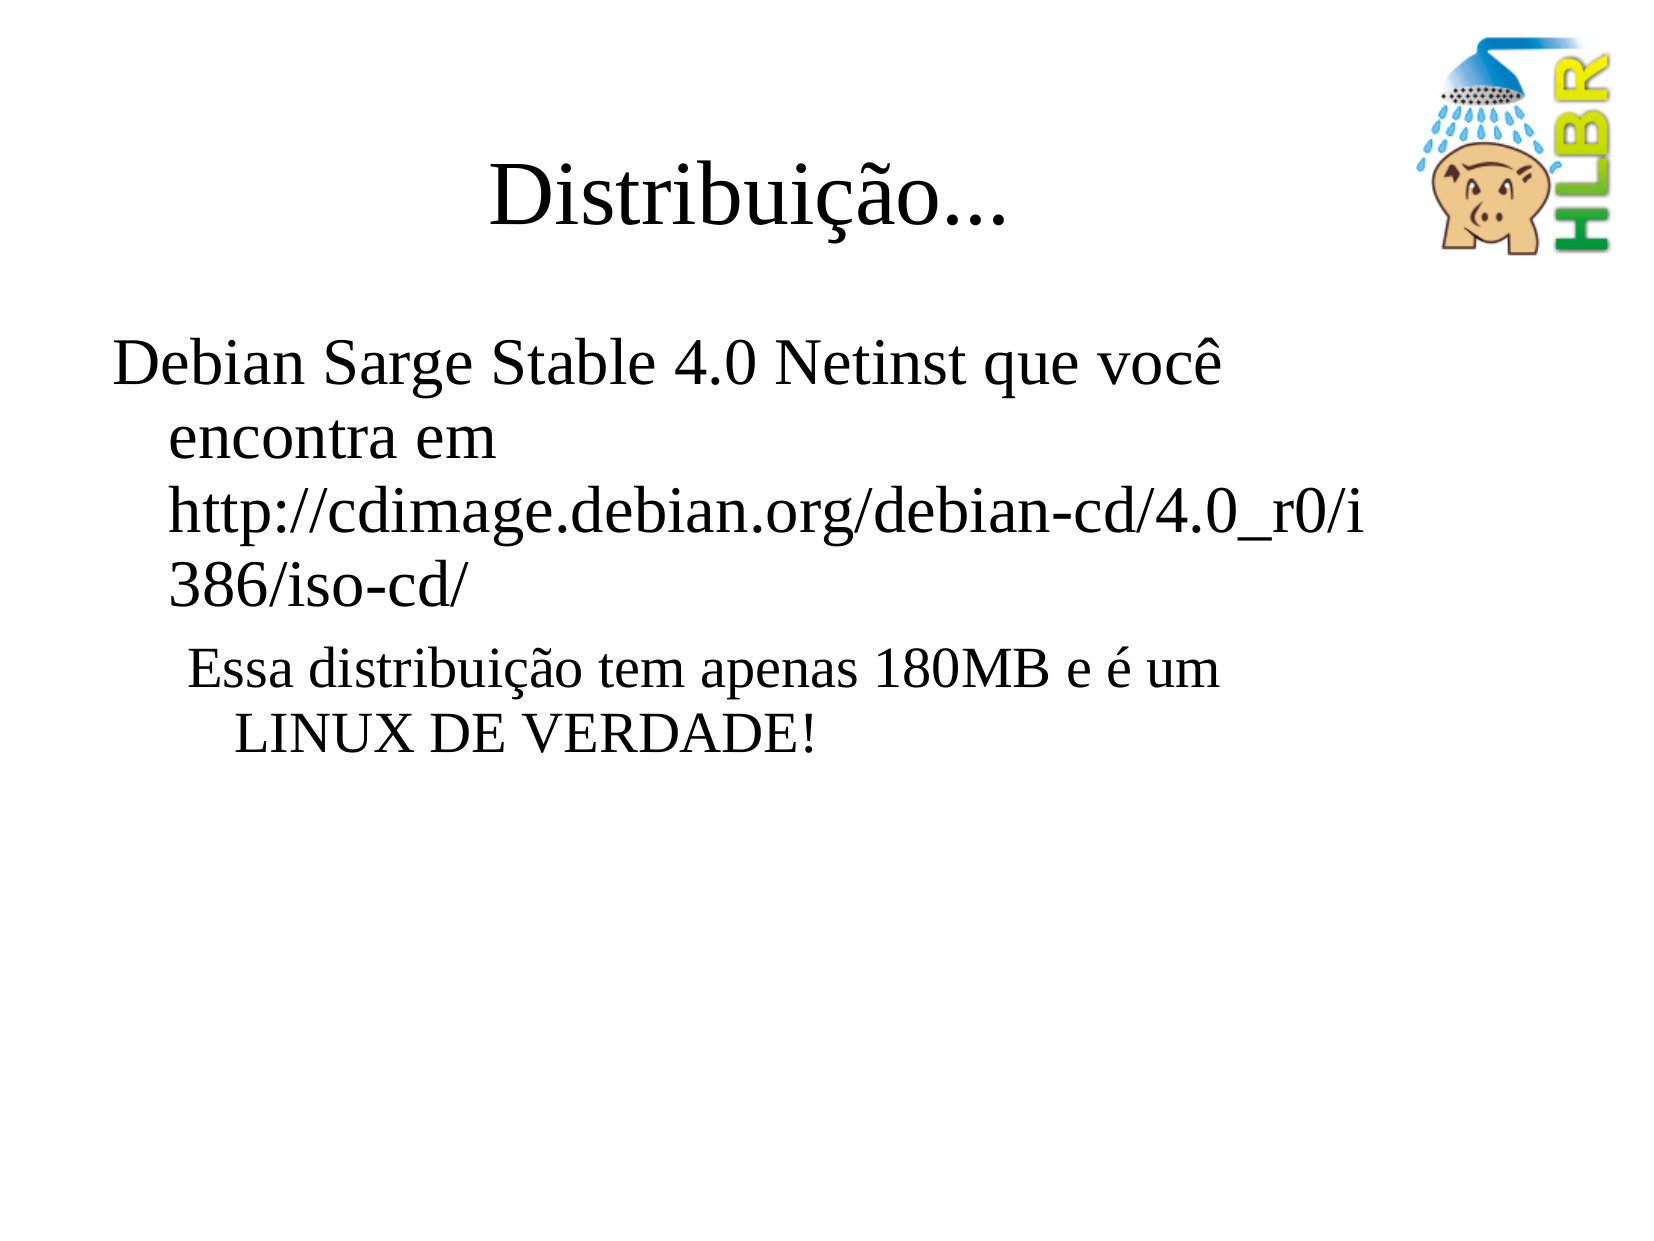

# Distribuição...
Debian Sarge Stable 4.0 Netinst que você encontra em http://cdimage.debian.org/debian-cd/4.0_r0/i386/iso-cd/
Essa distribuição tem apenas 180MB e é um LINUX DE VERDADE!